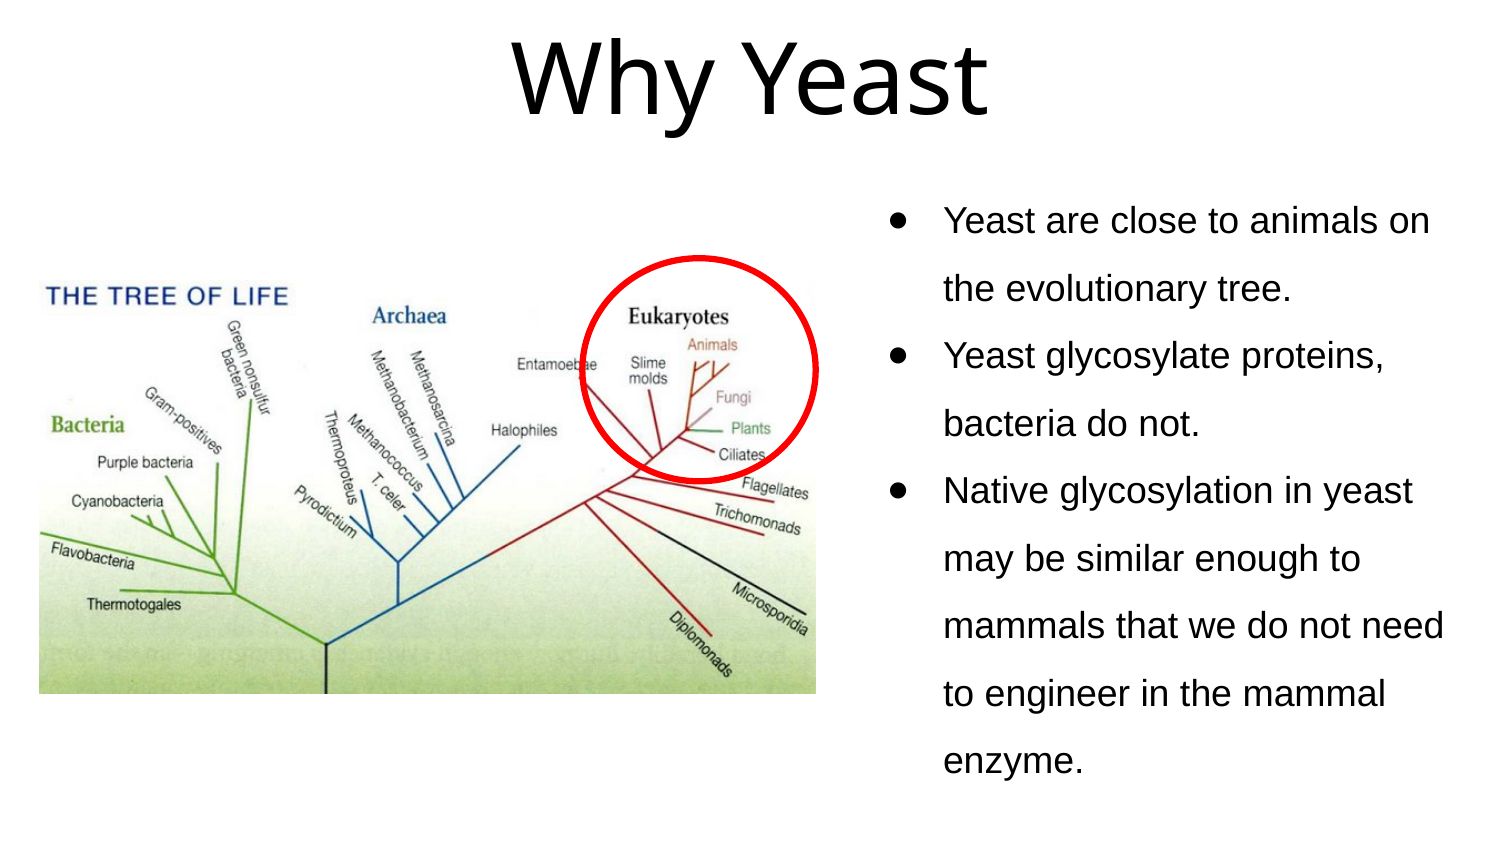

Why Yeast
Yeast are close to animals on the evolutionary tree.
Yeast glycosylate proteins, bacteria do not.
Native glycosylation in yeast may be similar enough to mammals that we do not need to engineer in the mammal enzyme.